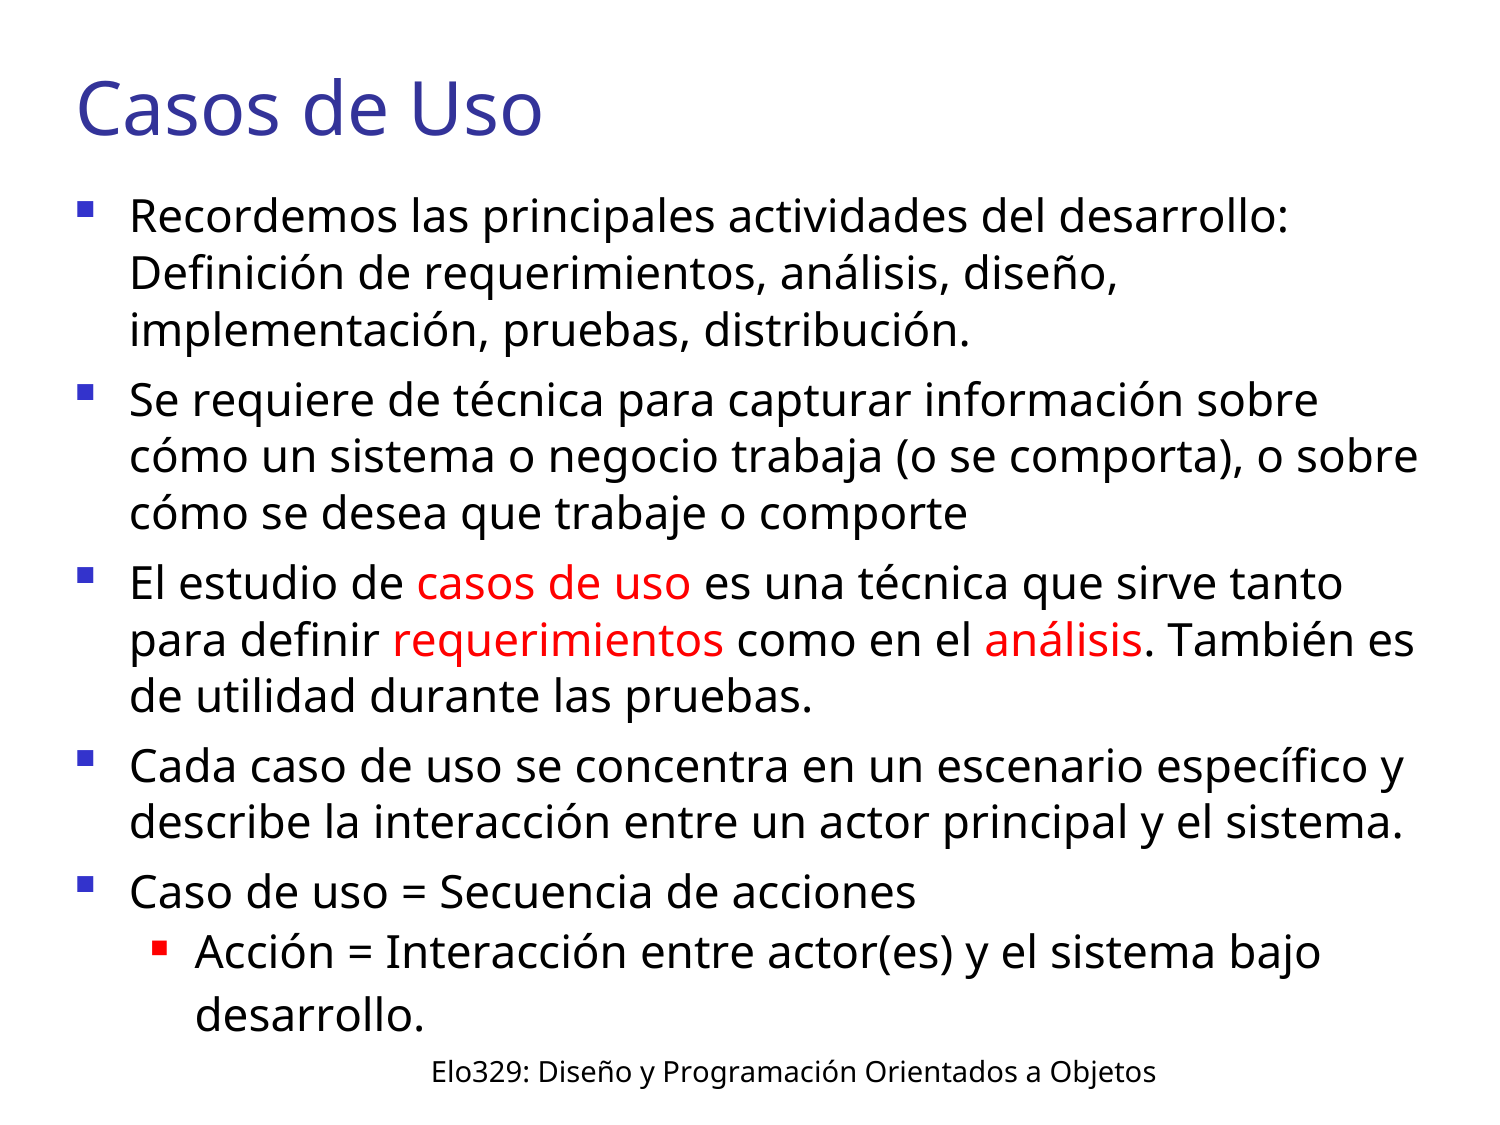

# Casos de Uso
Recordemos las principales actividades del desarrollo: Definición de requerimientos, análisis, diseño, implementación, pruebas, distribución.
Se requiere de técnica para capturar información sobre cómo un sistema o negocio trabaja (o se comporta), o sobre cómo se desea que trabaje o comporte
El estudio de casos de uso es una técnica que sirve tanto para definir requerimientos como en el análisis. También es de utilidad durante las pruebas.
Cada caso de uso se concentra en un escenario específico y describe la interacción entre un actor principal y el sistema.
Caso de uso = Secuencia de acciones
Acción = Interacción entre actor(es) y el sistema bajo desarrollo.